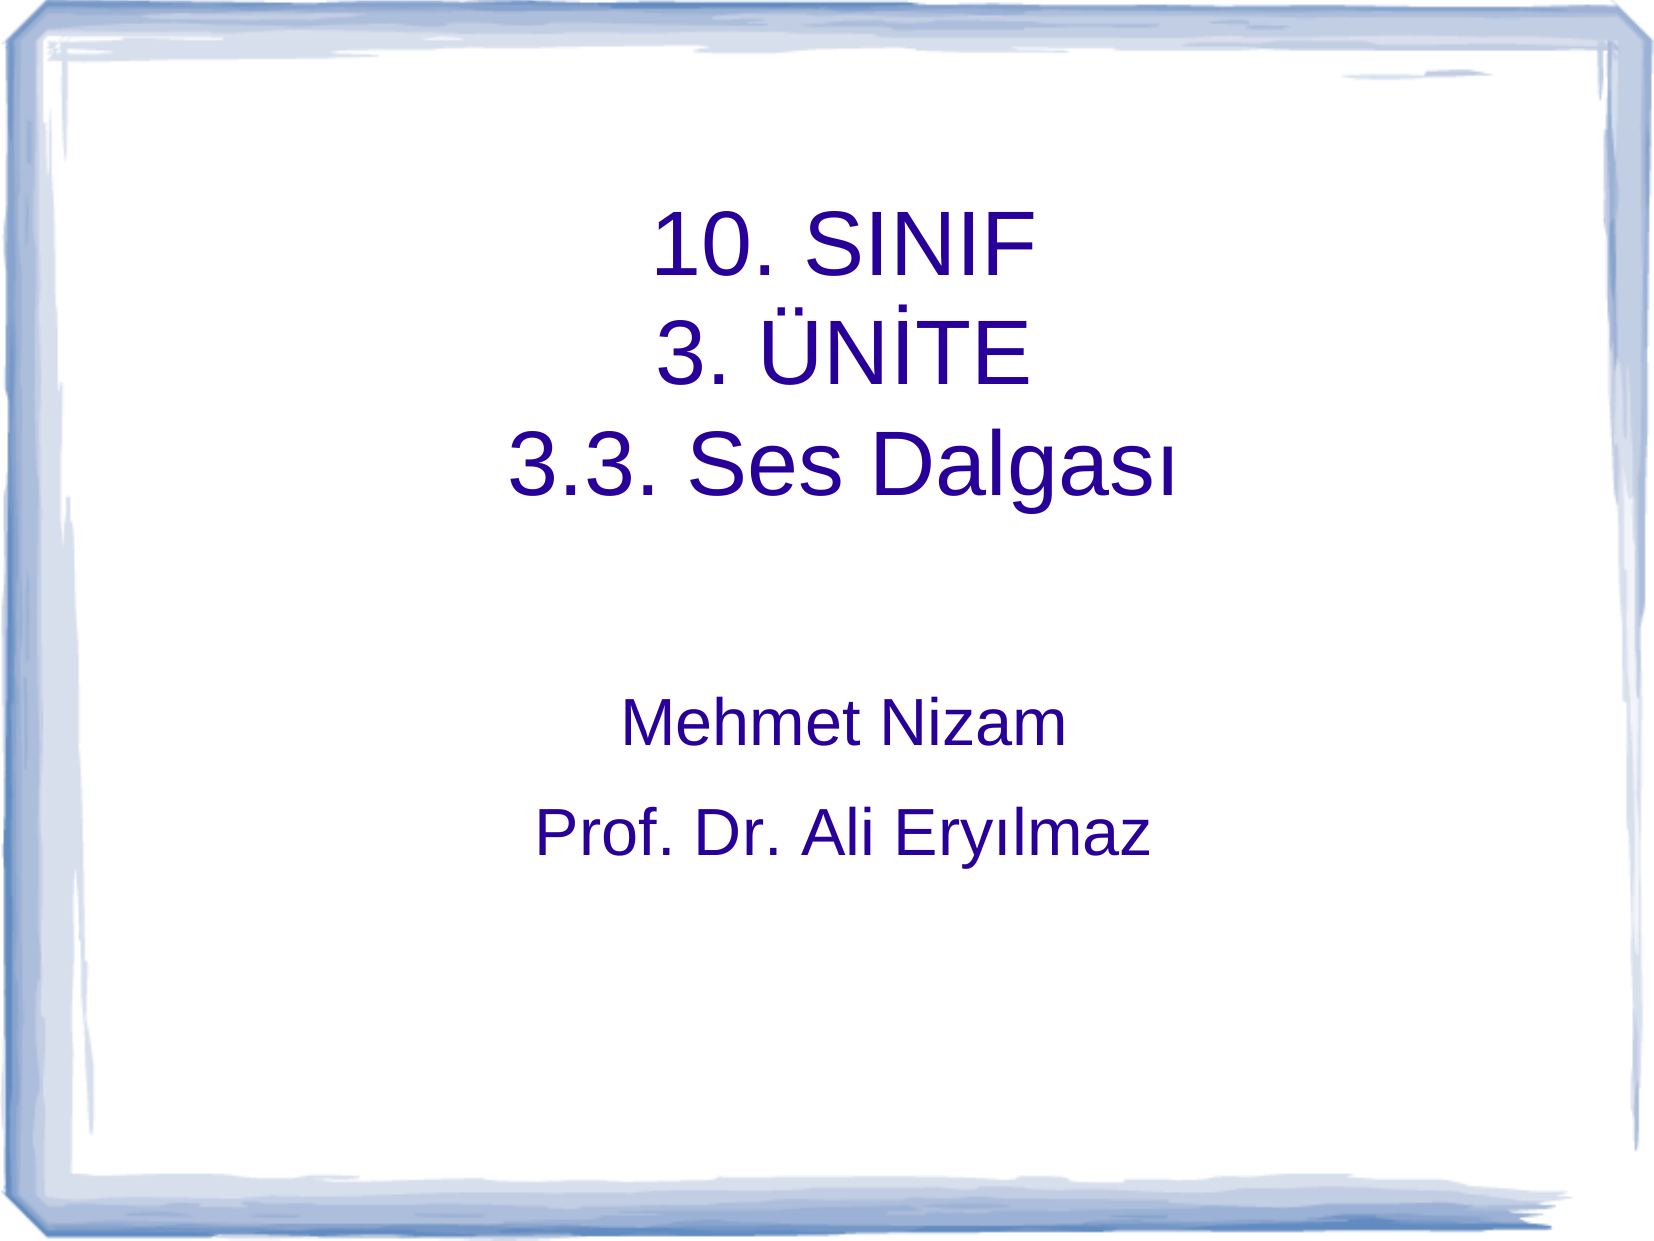

# 10. SINIF 3. ÜNİTE 3.3. Ses Dalgası
Mehmet Nizam
Prof. Dr. Ali Eryılmaz